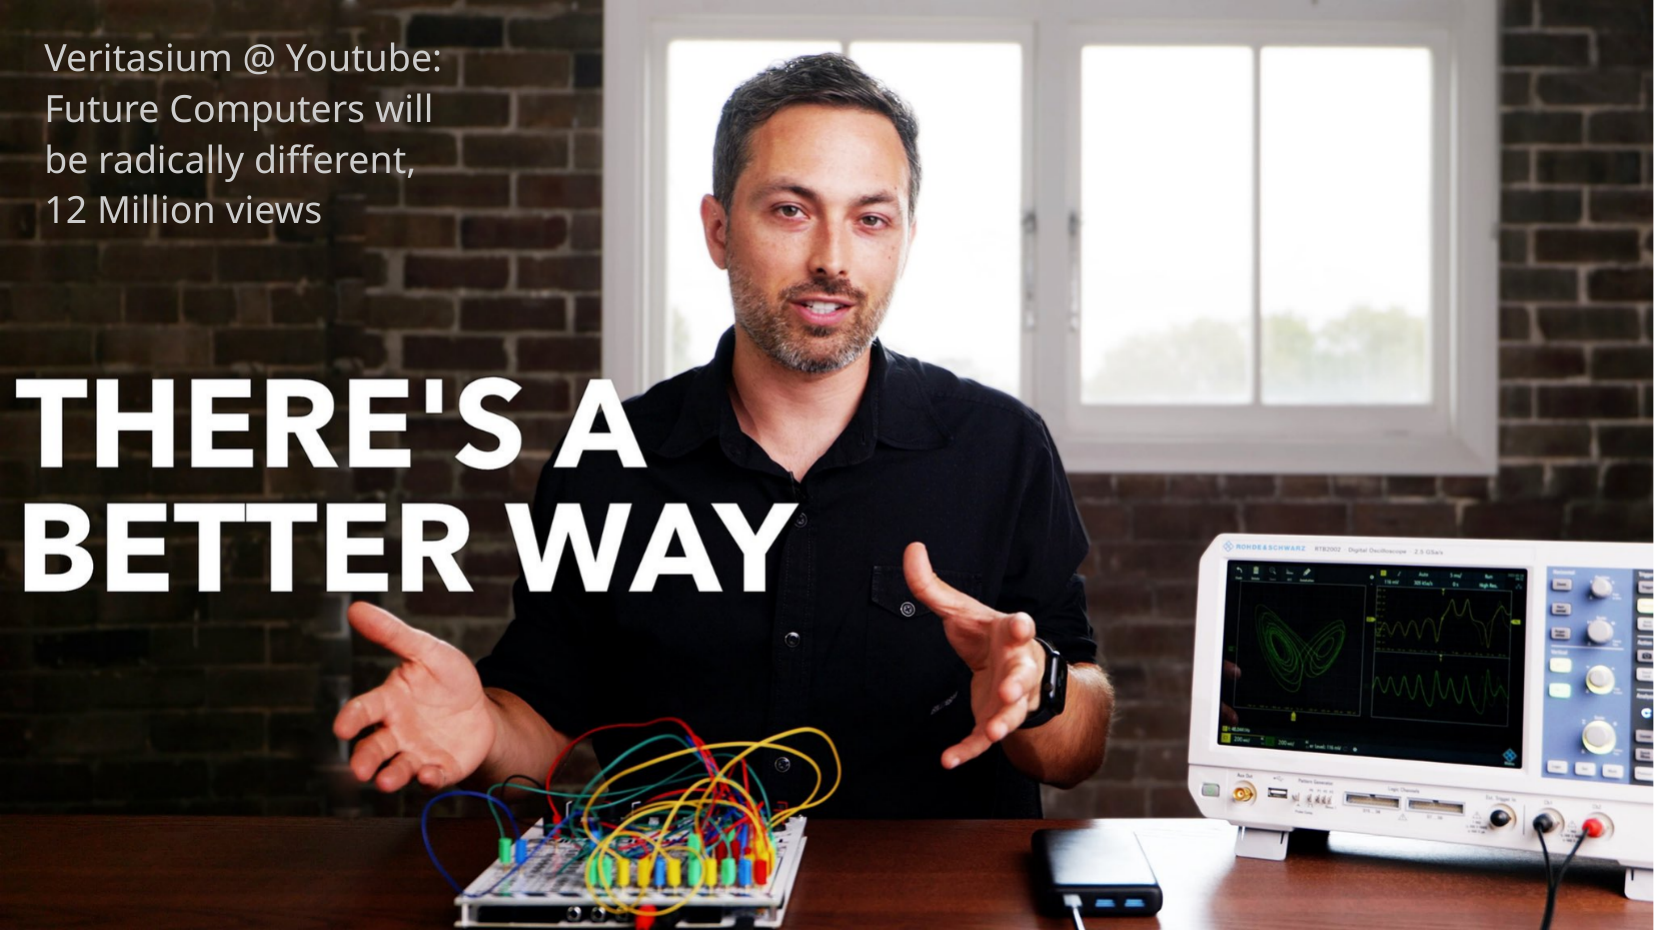

Veritasium @ Youtube: Future Computers will be radically different,
12 Million views